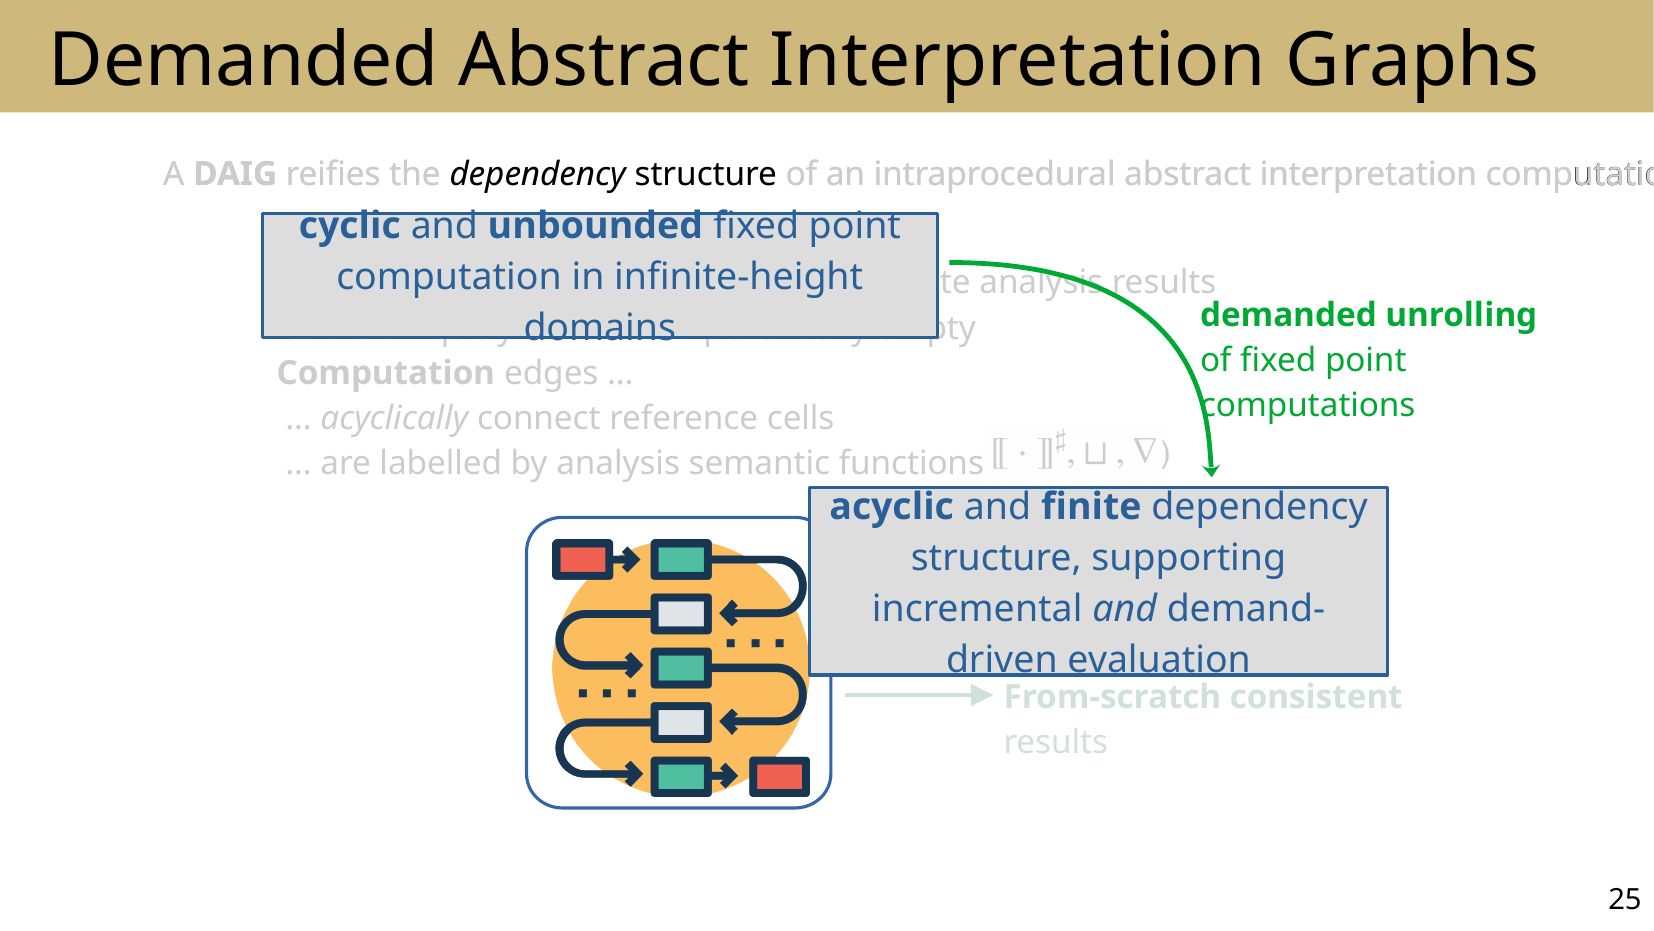

# Demanded Abstract Interpretation Graphs
A DAIG reifies the dependency structure of an intraprocedural abstract interpretation computation
A DAIG reifies the dependency structure of an intraprocedural abstract interpretation computation
cyclic and unbounded fixed point computation in infinite-height domains
Reference cell vertices …
 … contain program syntax and intermediate analysis results
 … are uniquely named and potentially empty
Computation edges …
 … acyclically connect reference cells
 … are labelled by analysis semantic functions (e.g.
demanded unrolling of fixed point computations
acyclic and finite dependency structure, supporting incremental and demand-driven evaluation
???
Demand-driven queries
Incremental program edits
From-scratch consistent results